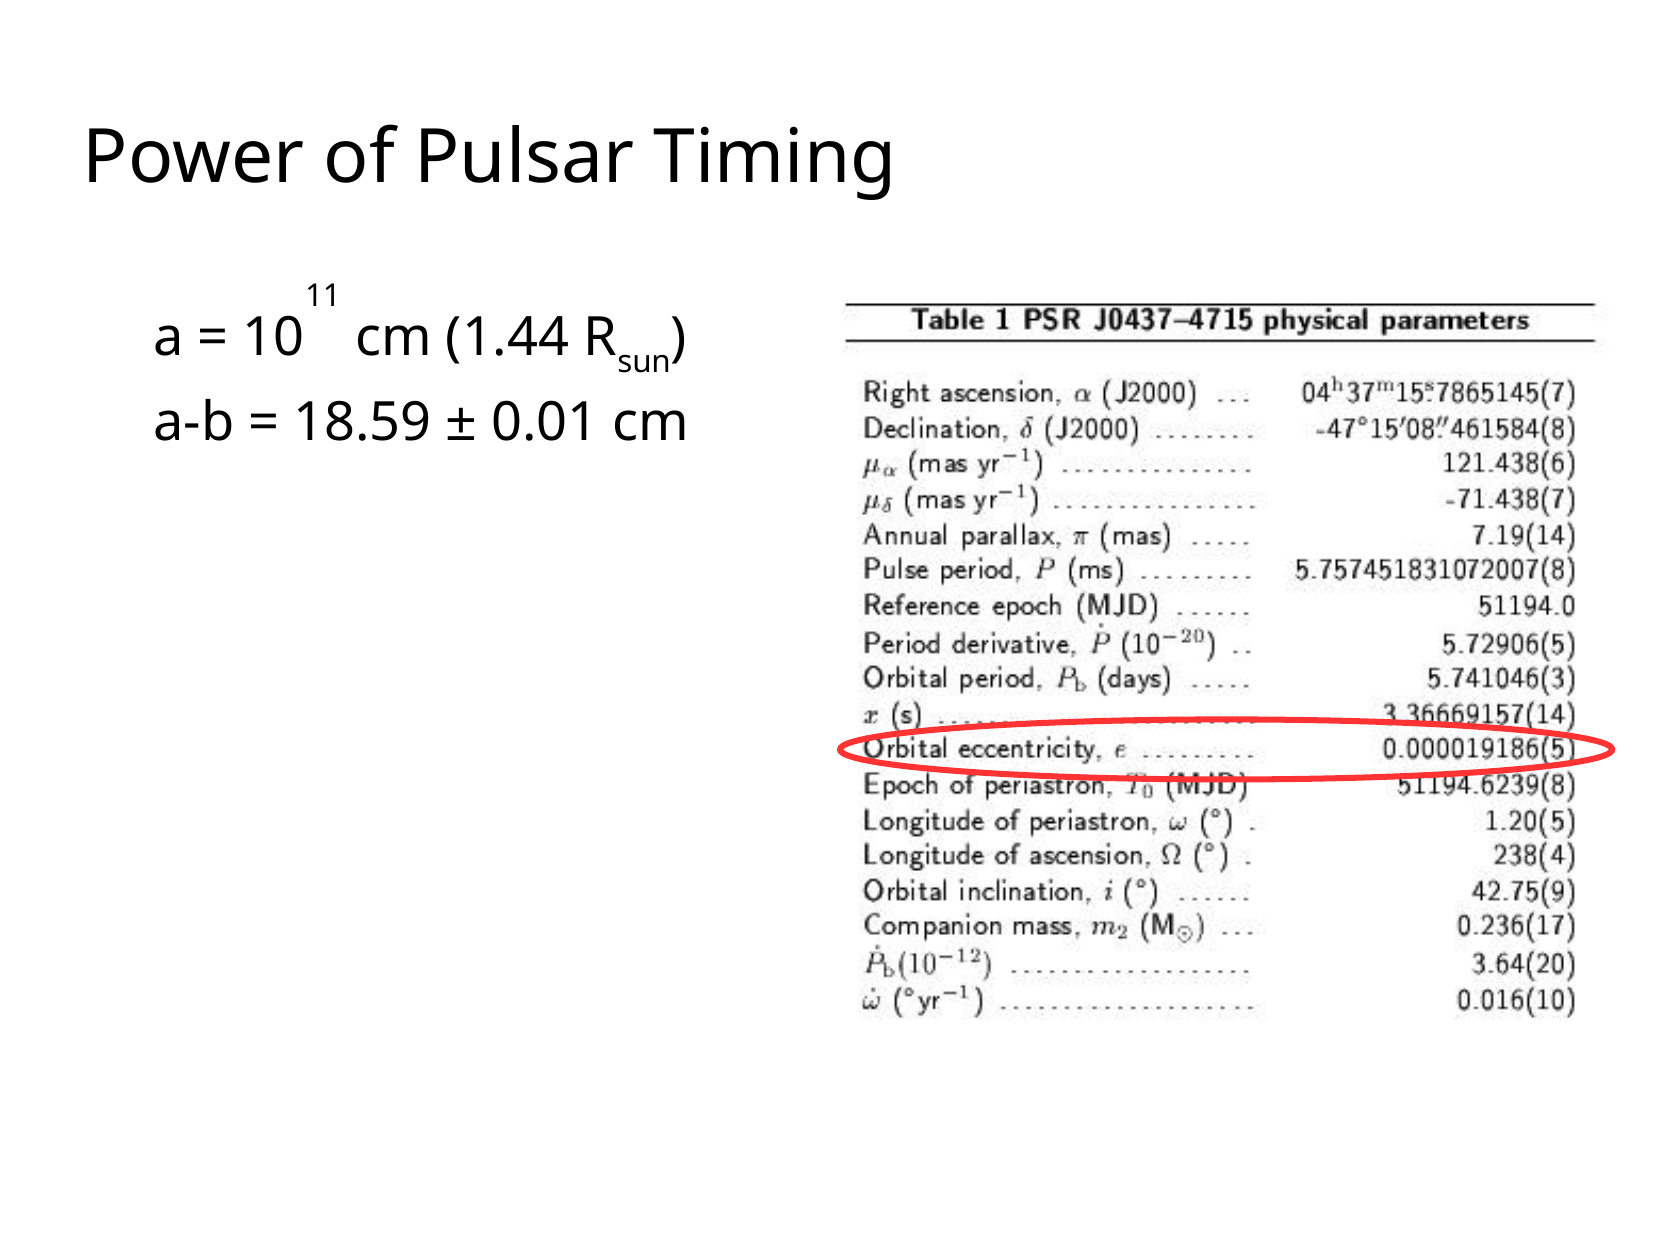

Power of Pulsar Timing
# a = 1011 cm (1.44 Rsun) a-b = 18.59 ± 0.01 cm Orbit at D = 139 pc measured to 10-13!!!